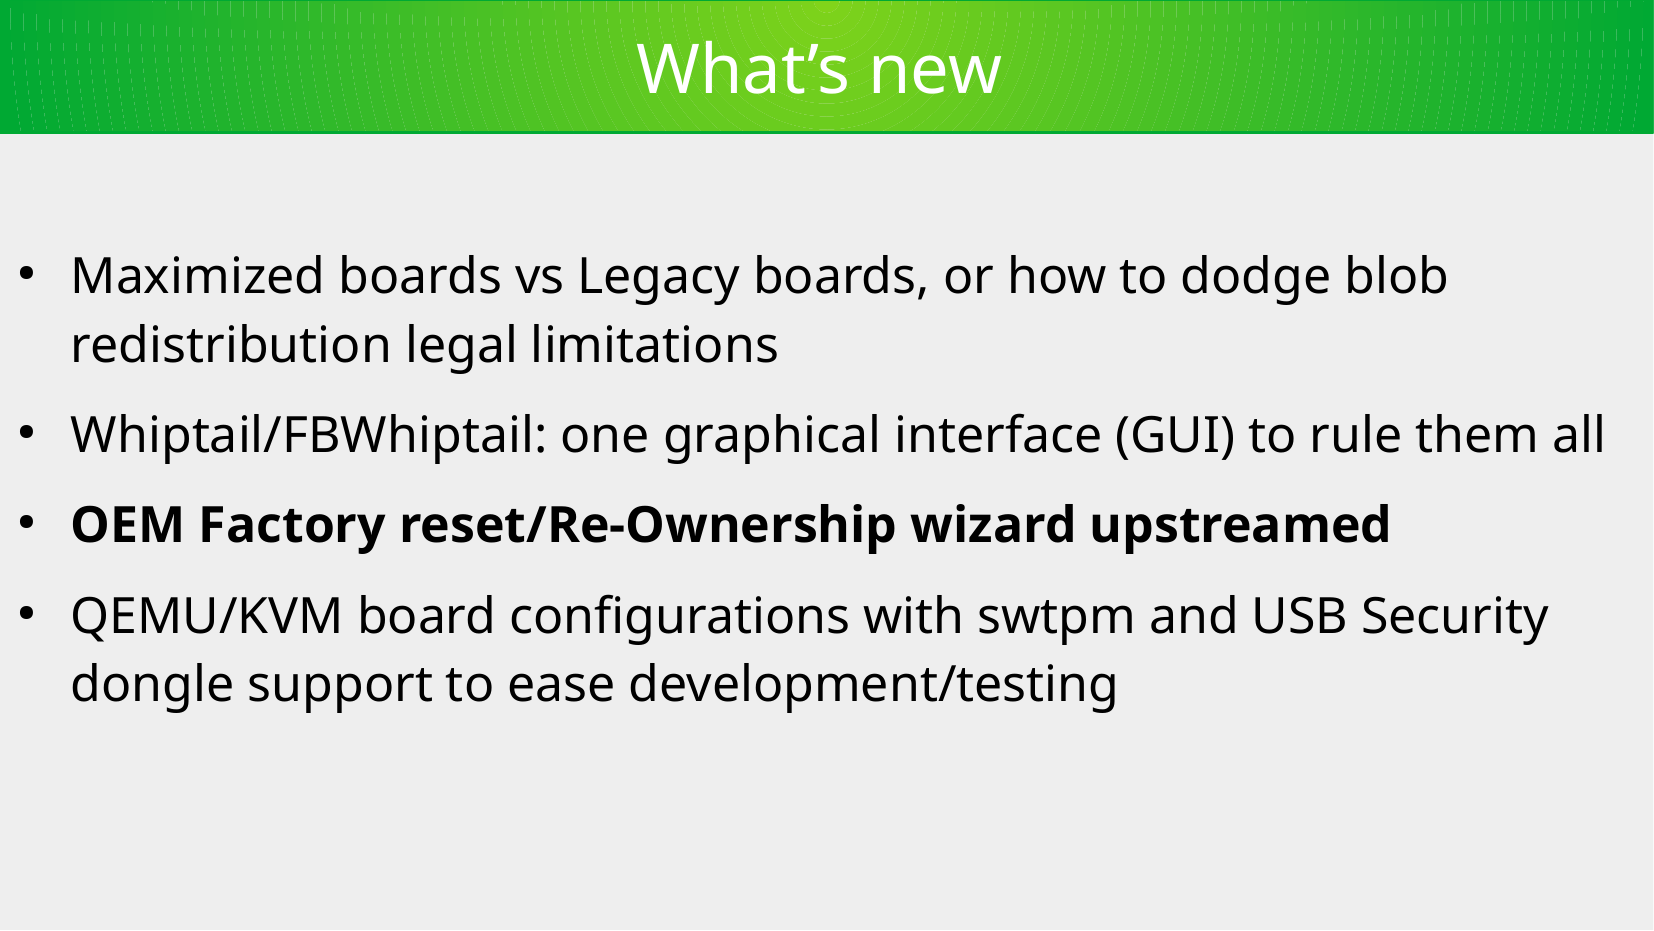

# What’s new
Maximized boards vs Legacy boards, or how to dodge blob redistribution legal limitations
Whiptail/FBWhiptail: one graphical interface (GUI) to rule them all
OEM Factory reset/Re-Ownership wizard upstreamed
QEMU/KVM board configurations with swtpm and USB Security dongle support to ease development/testing